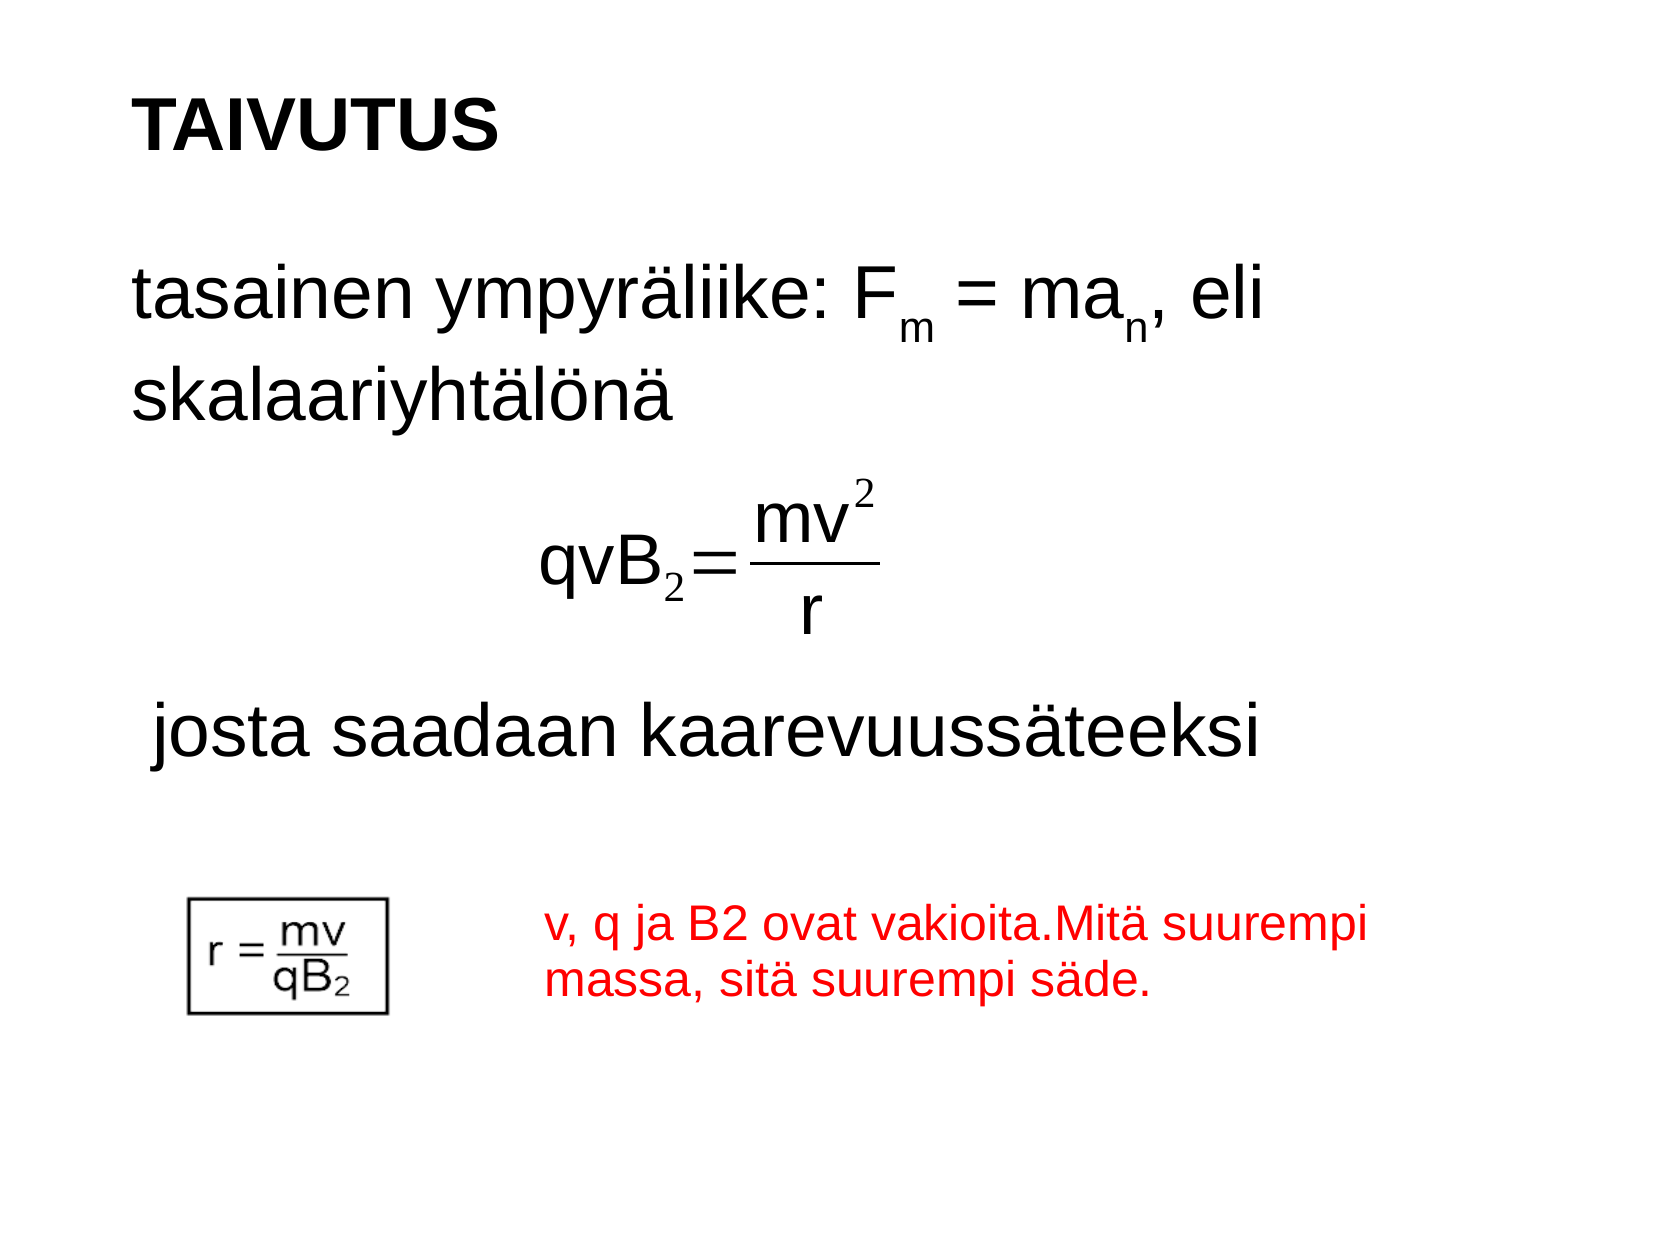

TAIVUTUS
tasainen ympyräliike: Fm = man, eli skalaariyhtälönä
 josta saadaan kaarevuussäteeksi
v, q ja B2 ovat vakioita.Mitä suurempi massa, sitä suurempi säde.